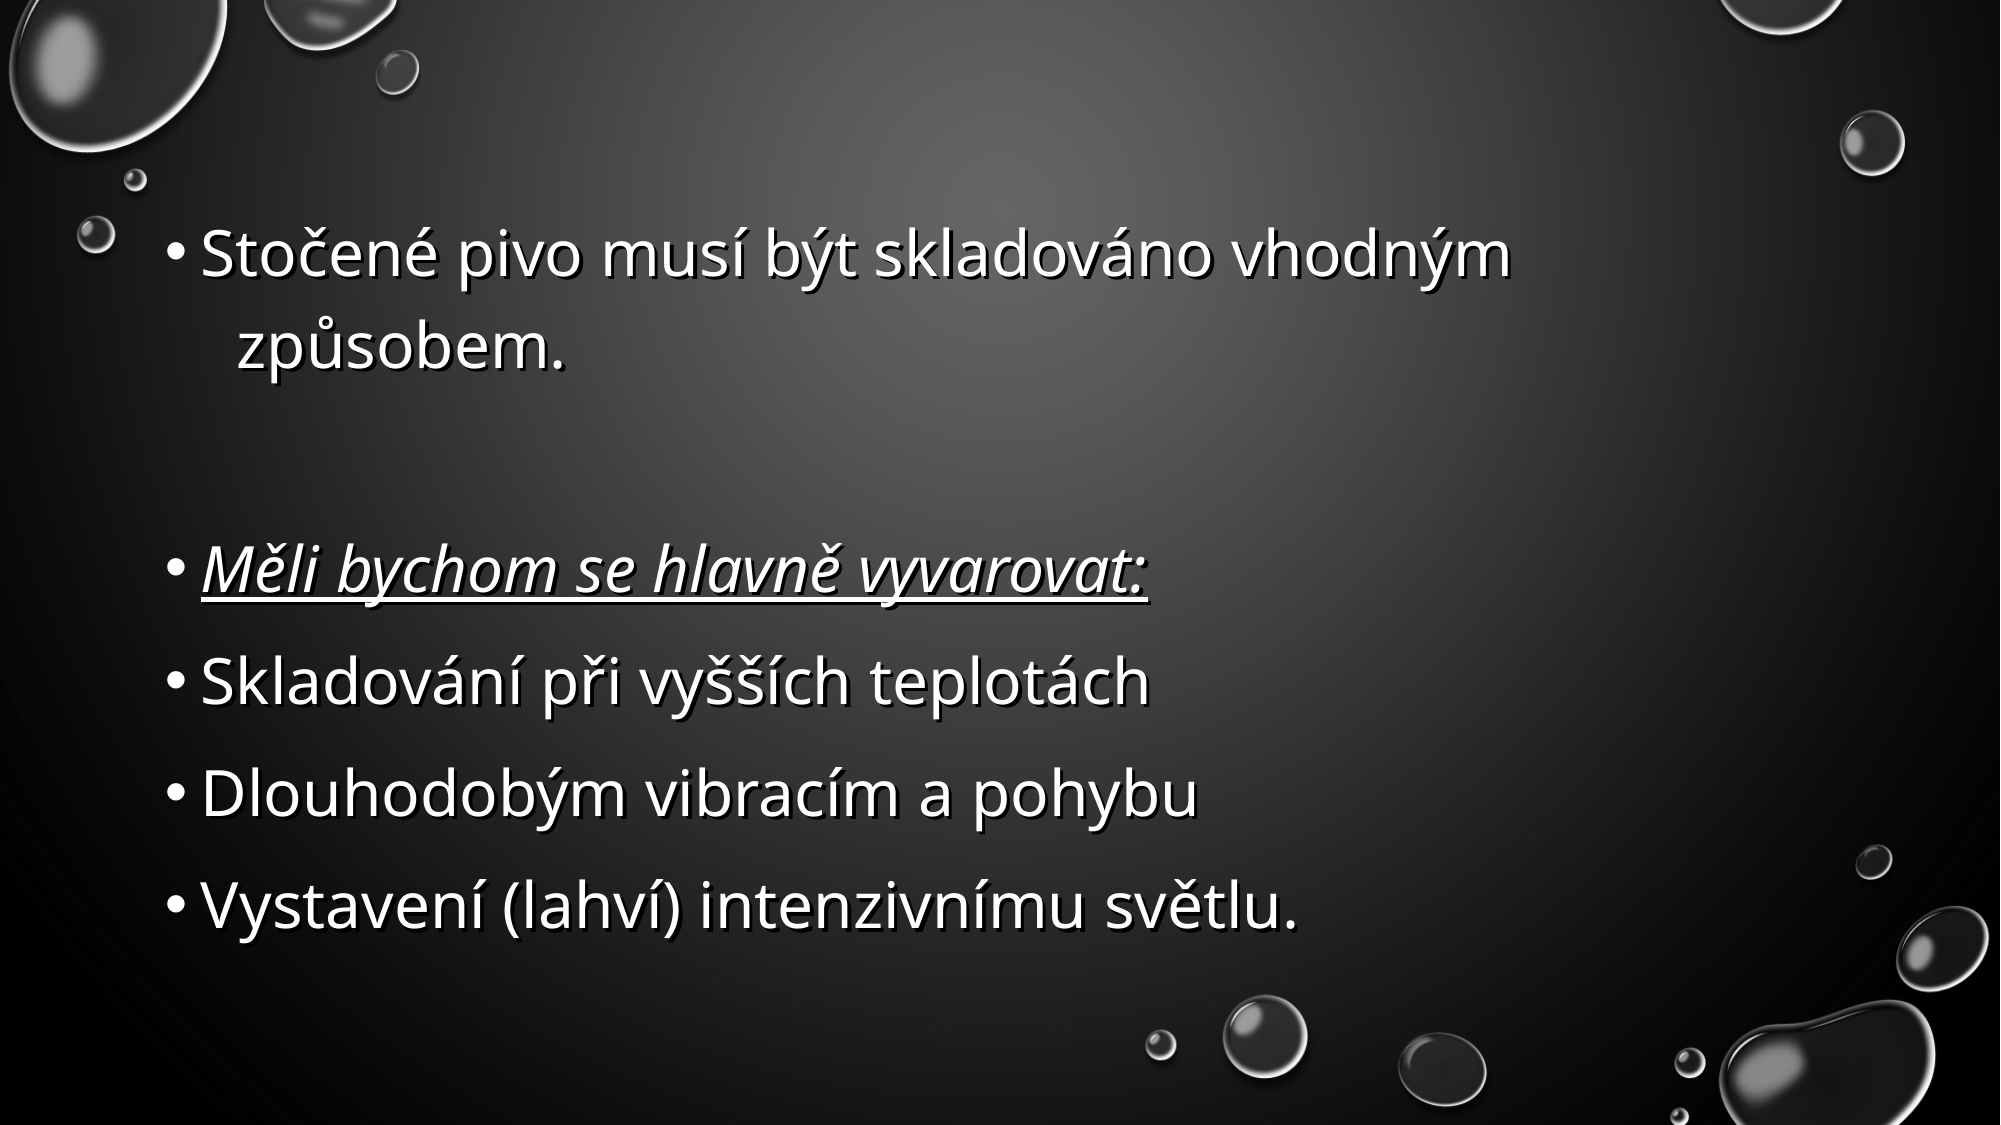

#
Stočené pivo musí být skladováno vhodným způsobem.
Měli bychom se hlavně vyvarovat:
Skladování při vyšších teplotách
Dlouhodobým vibracím a pohybu
Vystavení (lahví) intenzivnímu světlu.